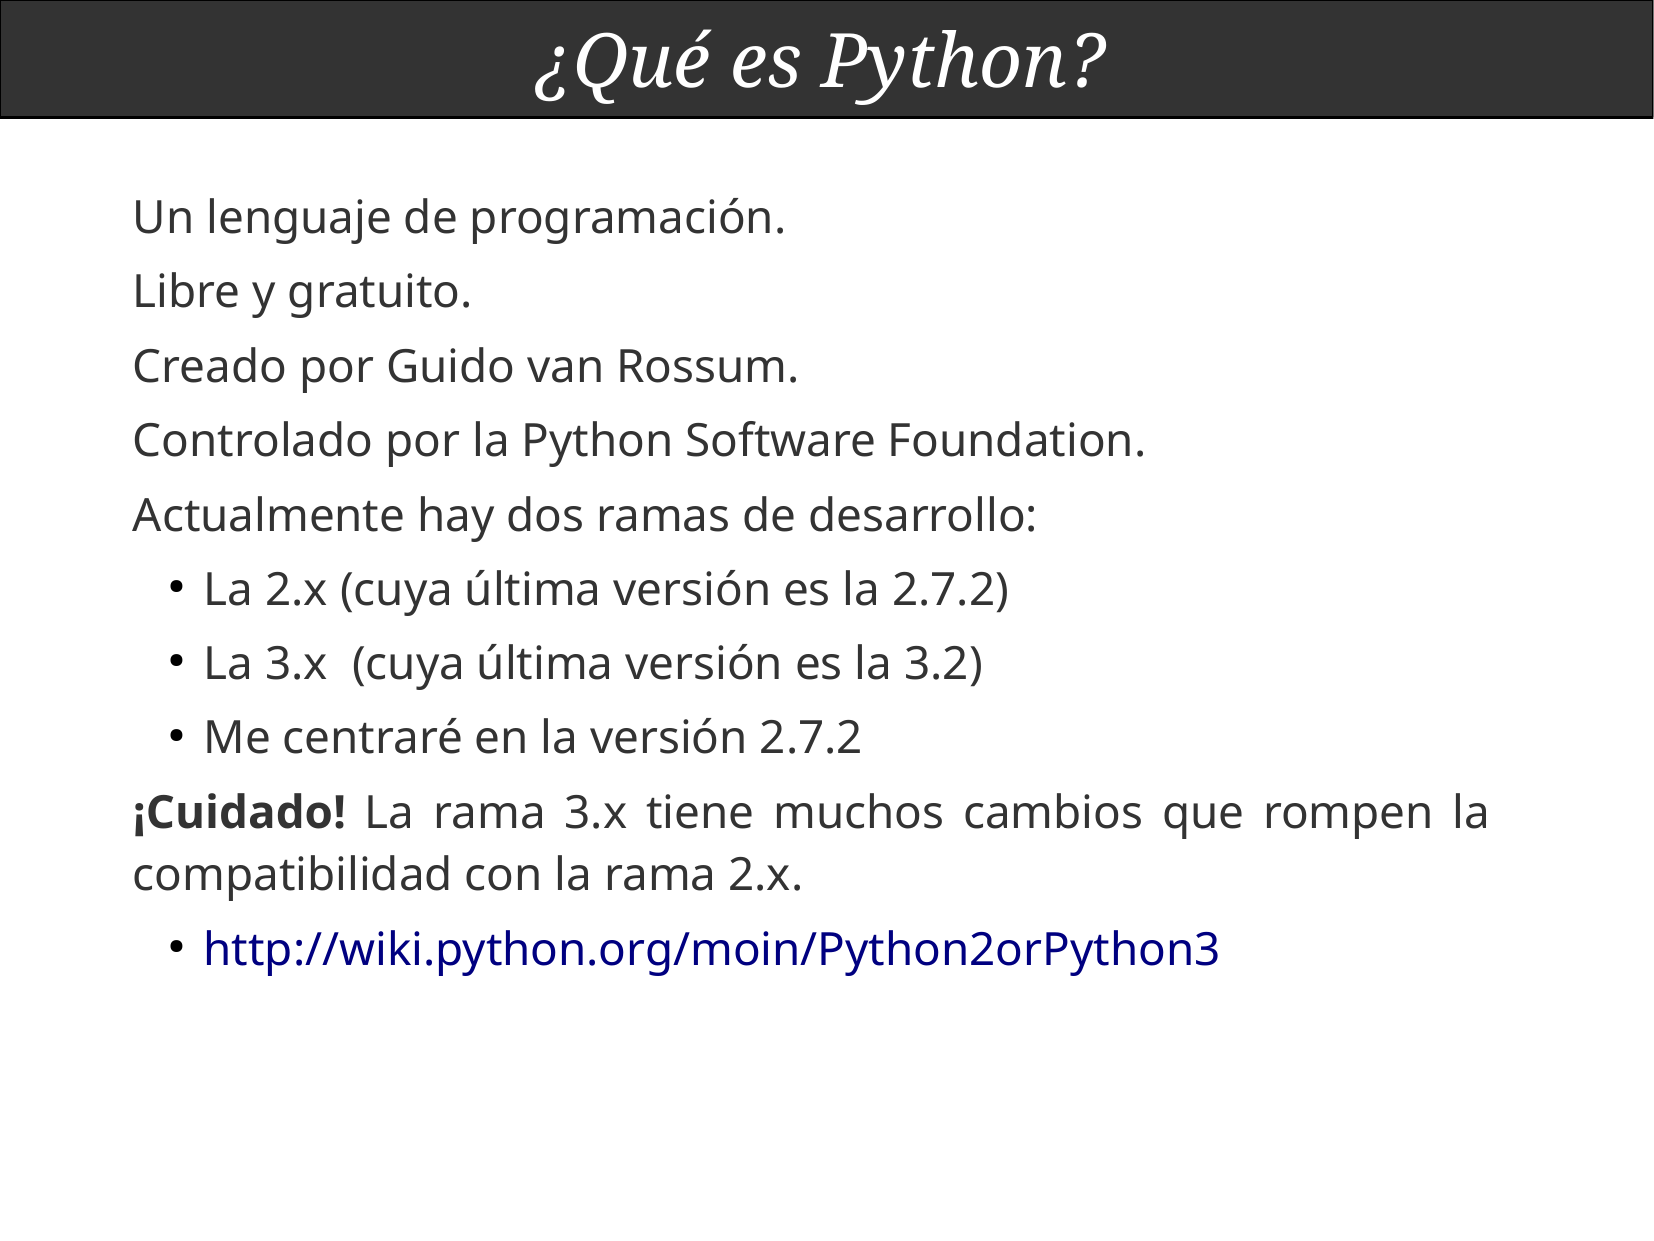

¿Qué es Python?
Un lenguaje de programación.
Libre y gratuito.
Creado por Guido van Rossum.
Controlado por la Python Software Foundation.
Actualmente hay dos ramas de desarrollo:
La 2.x (cuya última versión es la 2.7.2)
La 3.x  (cuya última versión es la 3.2)
Me centraré en la versión 2.7.2
¡Cuidado! La rama 3.x tiene muchos cambios que rompen la compatibilidad con la rama 2.x.
http://wiki.python.org/moin/Python2orPython3